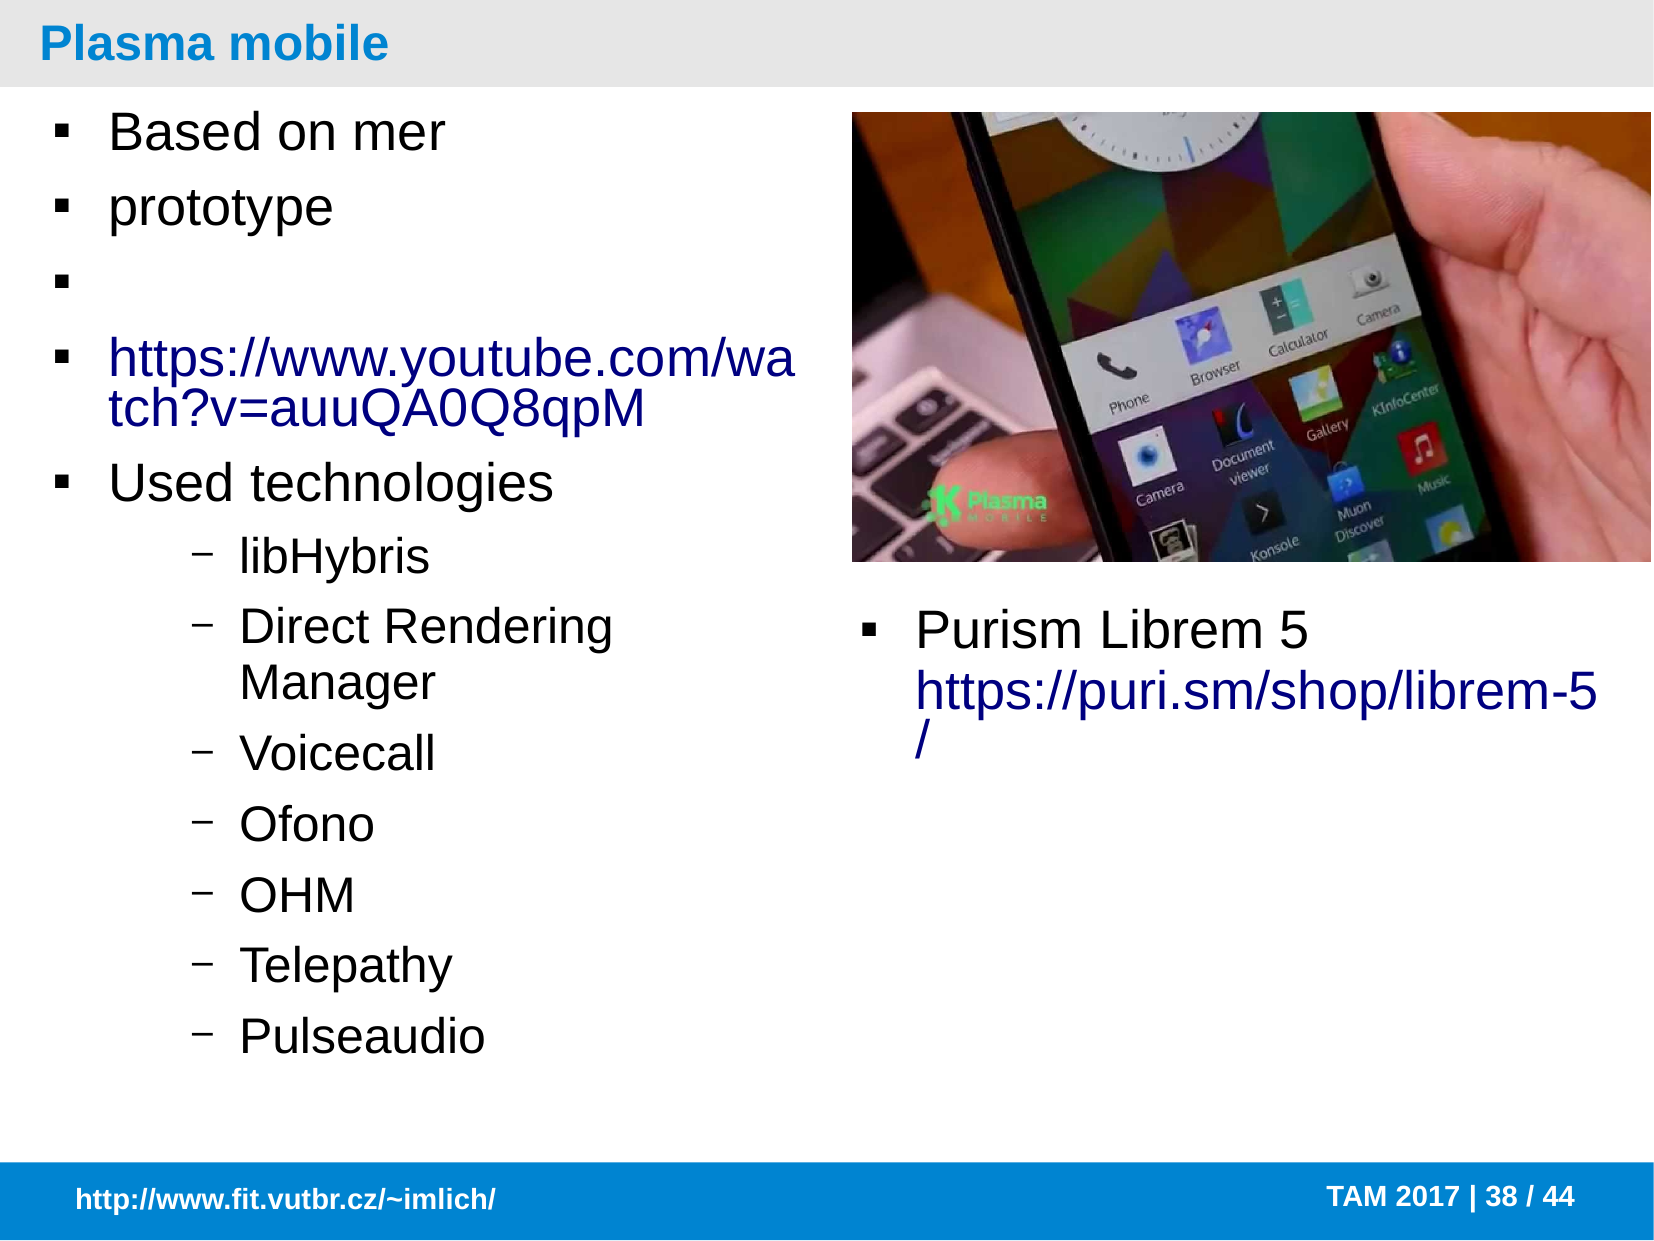

# Plasma mobile
Based on mer
prototype
https://www.youtube.com/watch?v=auuQA0Q8qpM
Used technologies
libHybris
Direct Rendering Manager
Voicecall
Ofono
OHM
Telepathy
Pulseaudio
Purism Librem 5 	https://puri.sm/shop/librem-5/